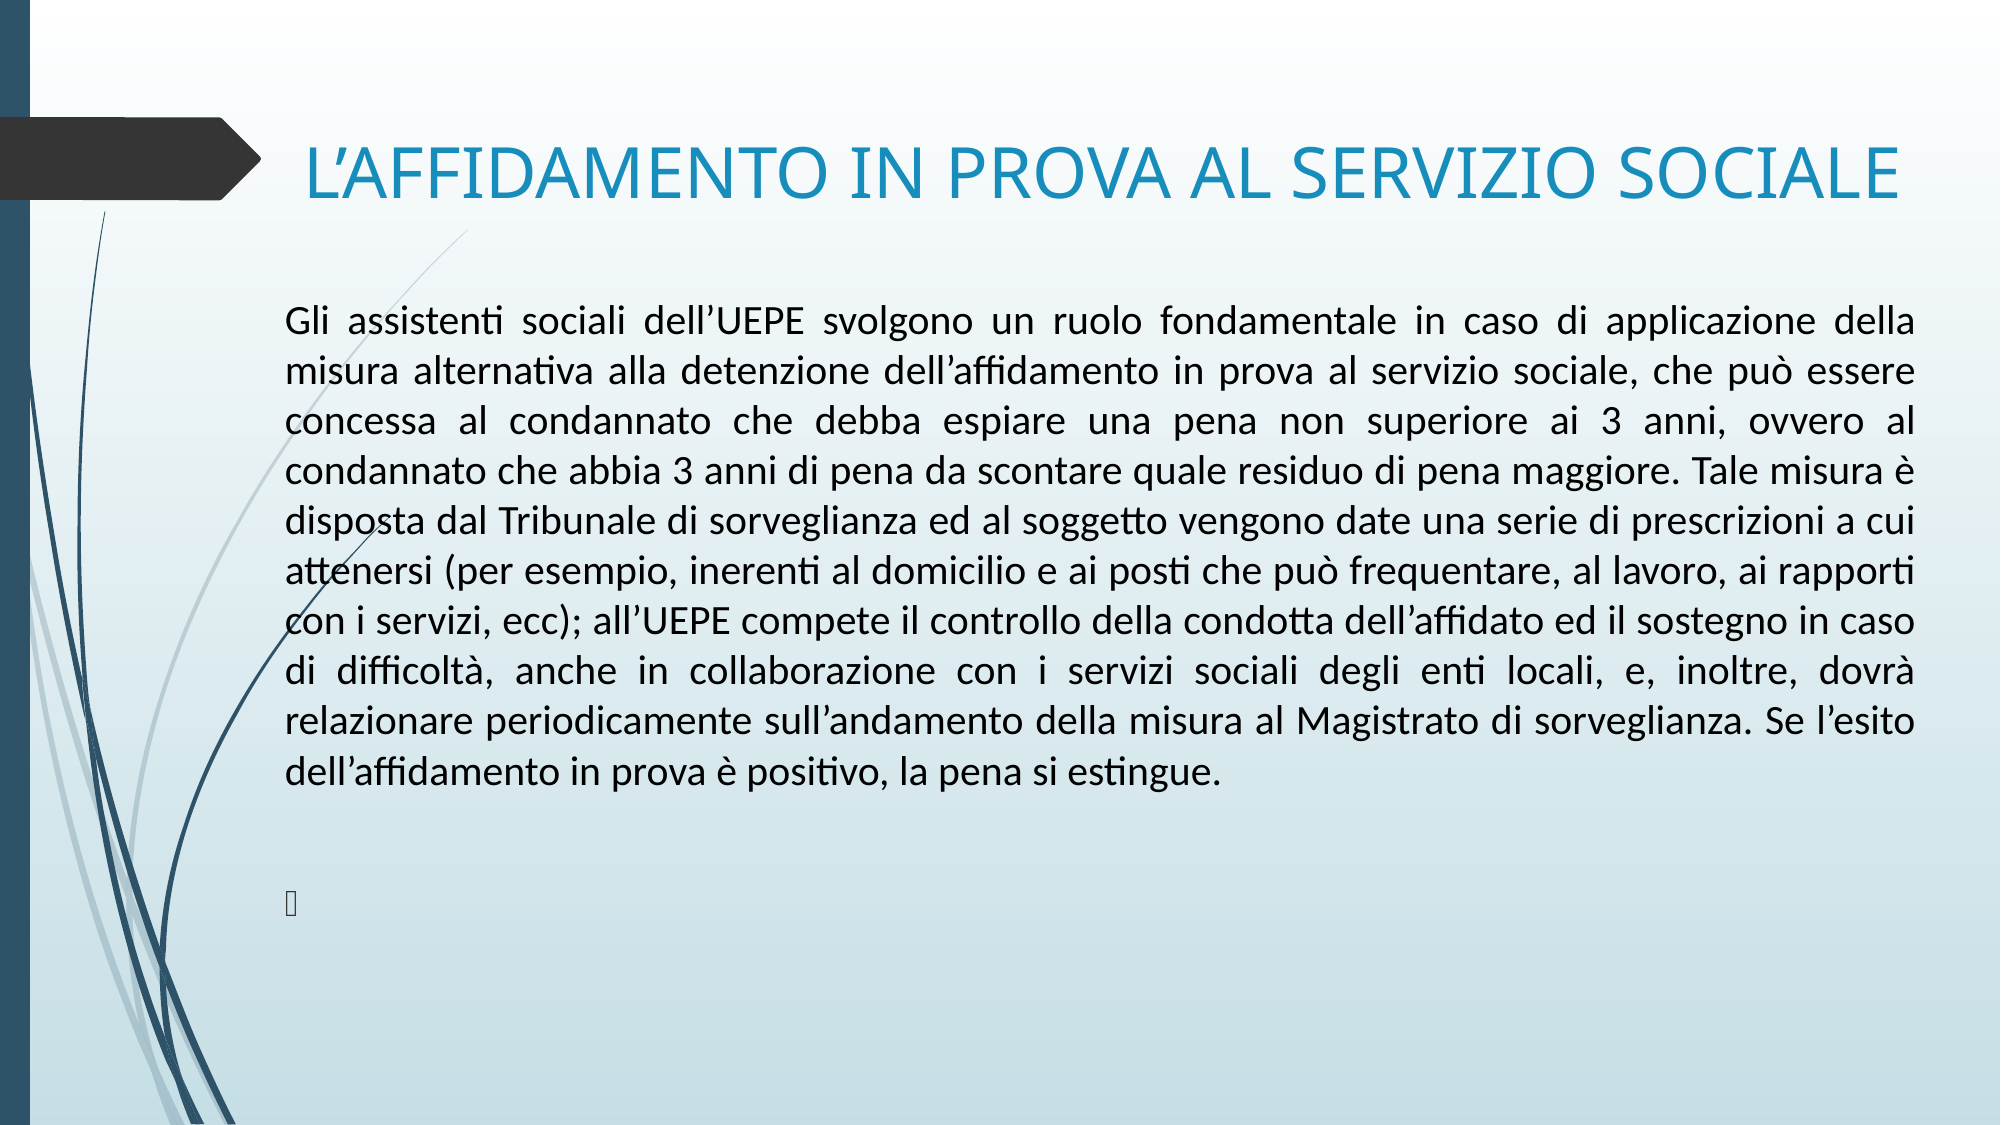

# L’AFFIDAMENTO IN PROVA AL SERVIZIO SOCIALE
Gli assistenti sociali dell’UEPE svolgono un ruolo fondamentale in caso di applicazione della misura alternativa alla detenzione dell’affidamento in prova al servizio sociale, che può essere concessa al condannato che debba espiare una pena non superiore ai 3 anni, ovvero al condannato che abbia 3 anni di pena da scontare quale residuo di pena maggiore. Tale misura è disposta dal Tribunale di sorveglianza ed al soggetto vengono date una serie di prescrizioni a cui attenersi (per esempio, inerenti al domicilio e ai posti che può frequentare, al lavoro, ai rapporti con i servizi, ecc); all’UEPE compete il controllo della condotta dell’affidato ed il sostegno in caso di difficoltà, anche in collaborazione con i servizi sociali degli enti locali, e, inoltre, dovrà relazionare periodicamente sull’andamento della misura al Magistrato di sorveglianza. Se l’esito dell’affidamento in prova è positivo, la pena si estingue.